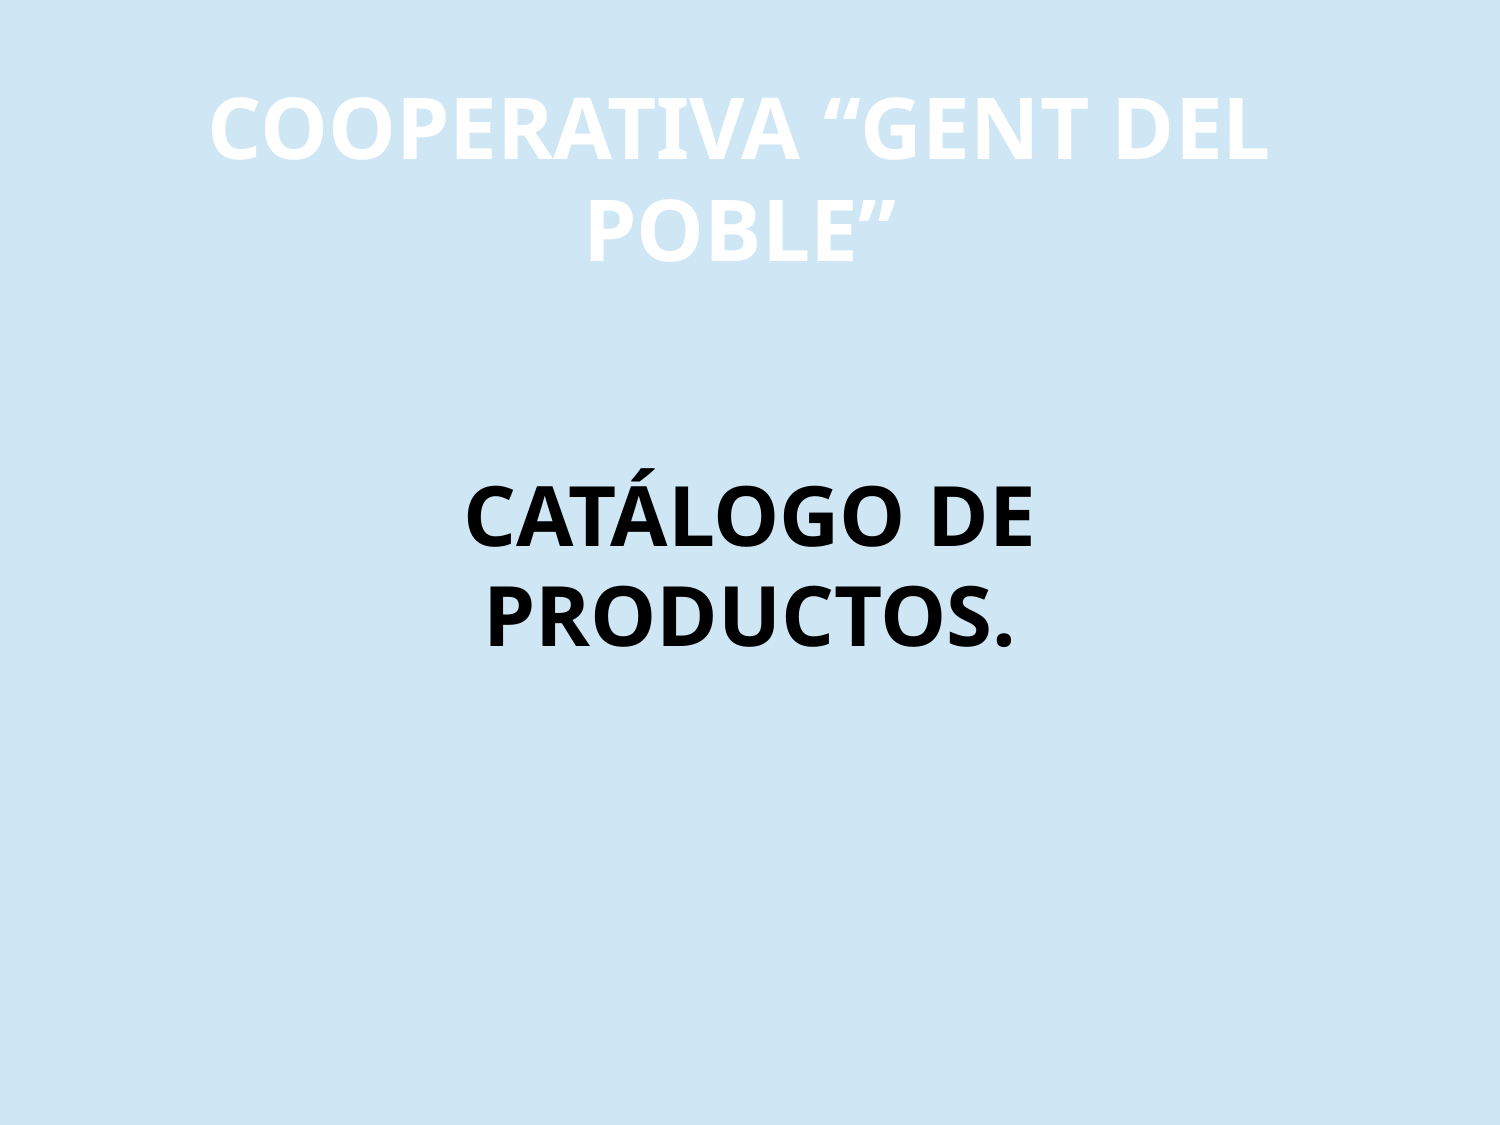

# COOPERATIVA “GENT DEL POBLE”
CATÁLOGO DE PRODUCTOS.